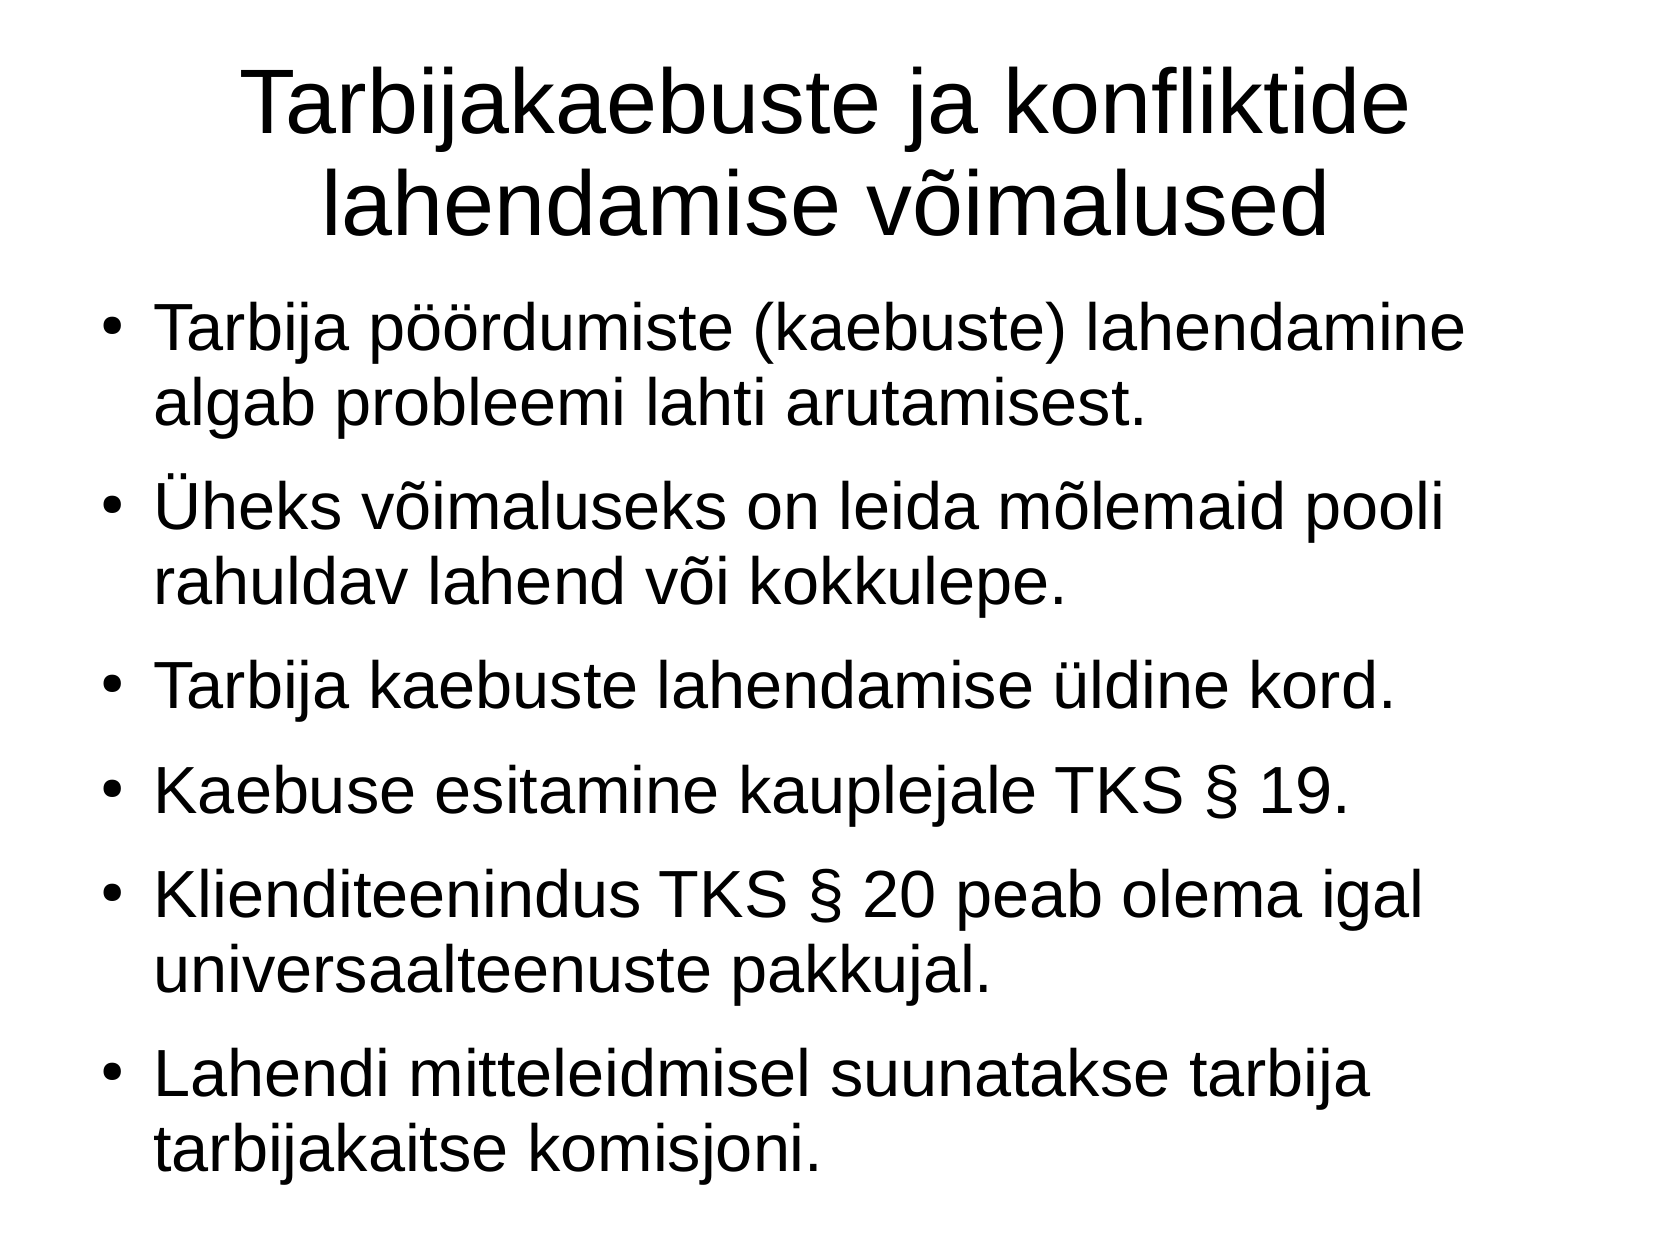

# Tarbijakaebuste ja konfliktide lahendamise võimalused
Tarbija pöördumiste (kaebuste) lahendamine algab probleemi lahti arutamisest.
Üheks võimaluseks on leida mõlemaid pooli rahuldav lahend või kokkulepe.
Tarbija kaebuste lahendamise üldine kord.
Kaebuse esitamine kauplejale TKS § 19.
Klienditeenindus TKS § 20 peab olema igal universaalteenuste pakkujal.
Lahendi mitteleidmisel suunatakse tarbija tarbijakaitse komisjoni.